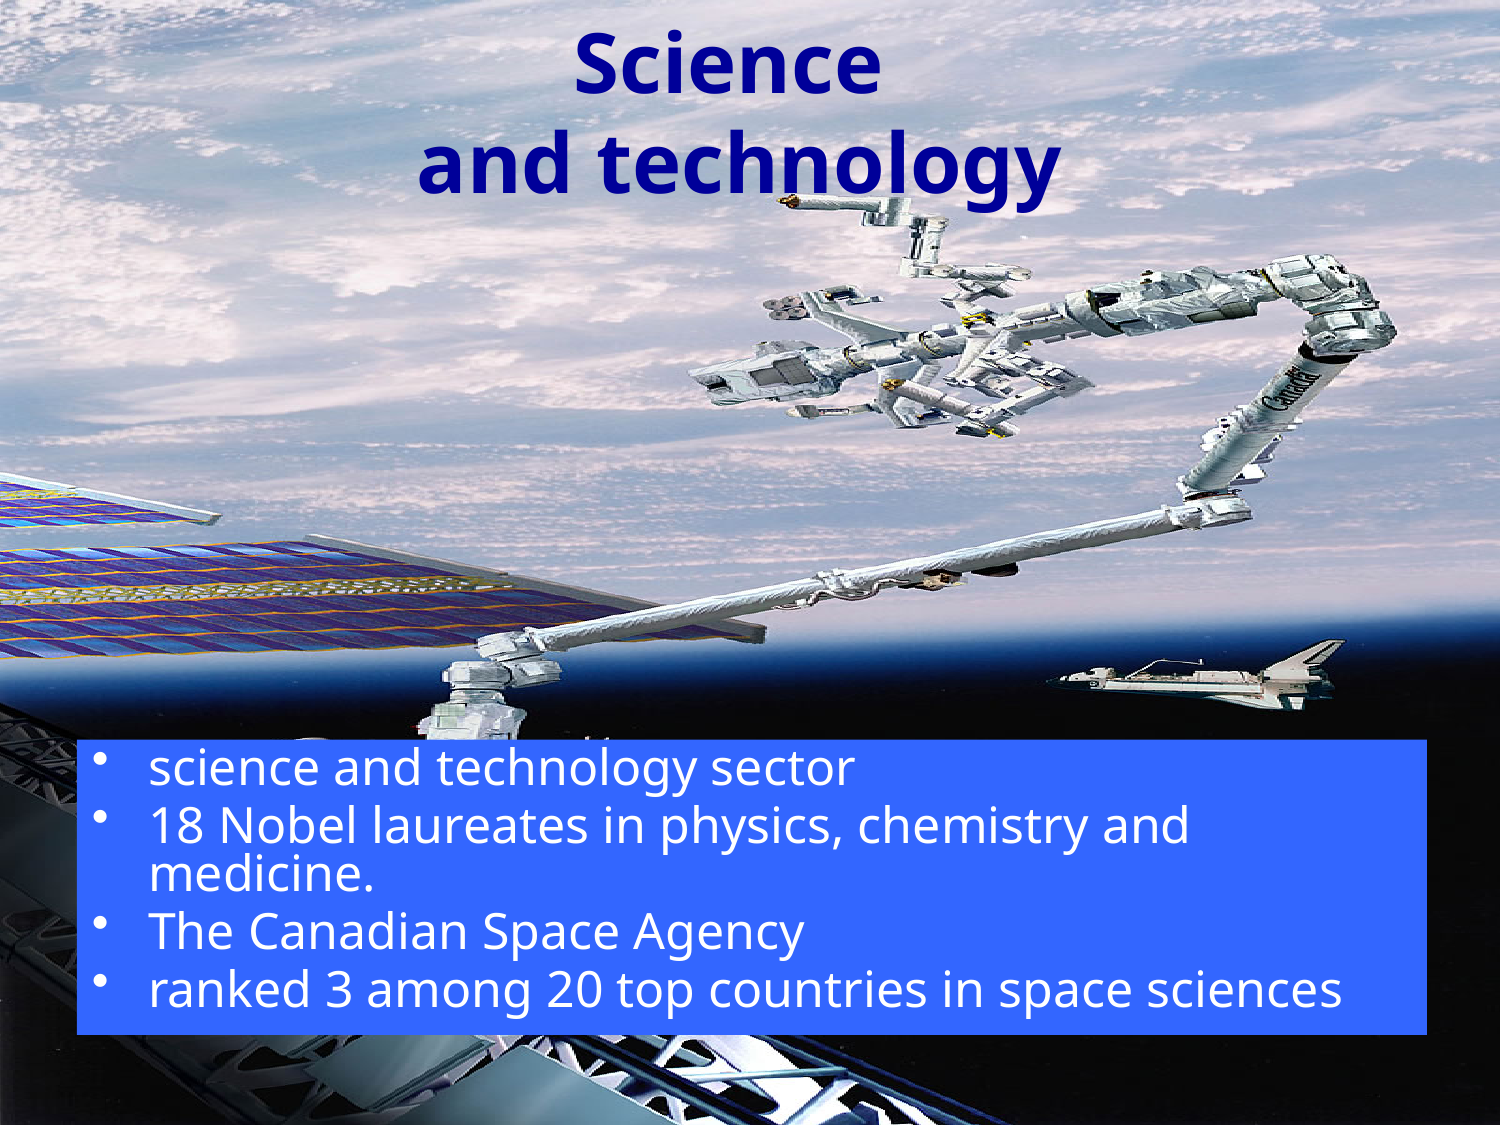

# Science and technology
science and technology sector
18 Nobel laureates in physics, chemistry and medicine.
The Canadian Space Agency
ranked 3 among 20 top countries in space sciences